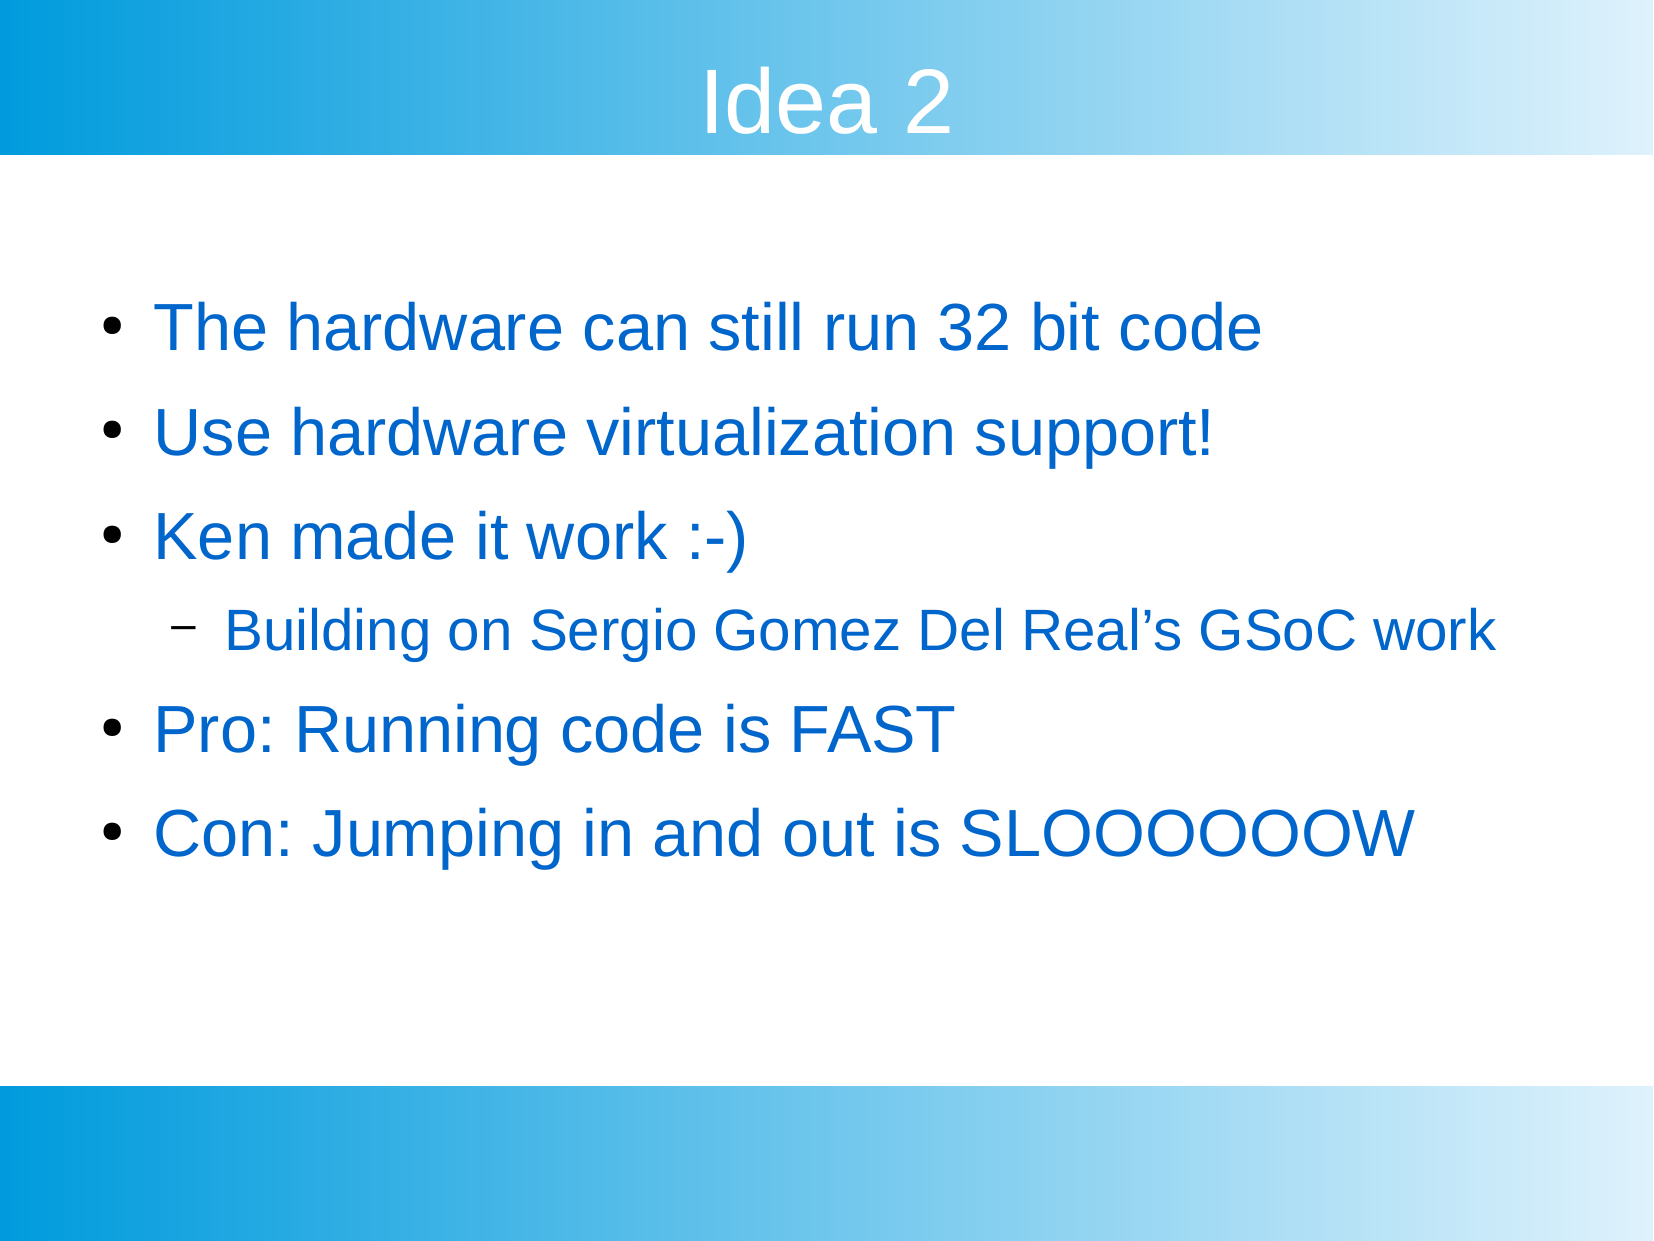

# Idea 2
The hardware can still run 32 bit code
Use hardware virtualization support!
Ken made it work :-)
Building on Sergio Gomez Del Real’s GSoC work
Pro: Running code is FAST
Con: Jumping in and out is SLOOOOOOW